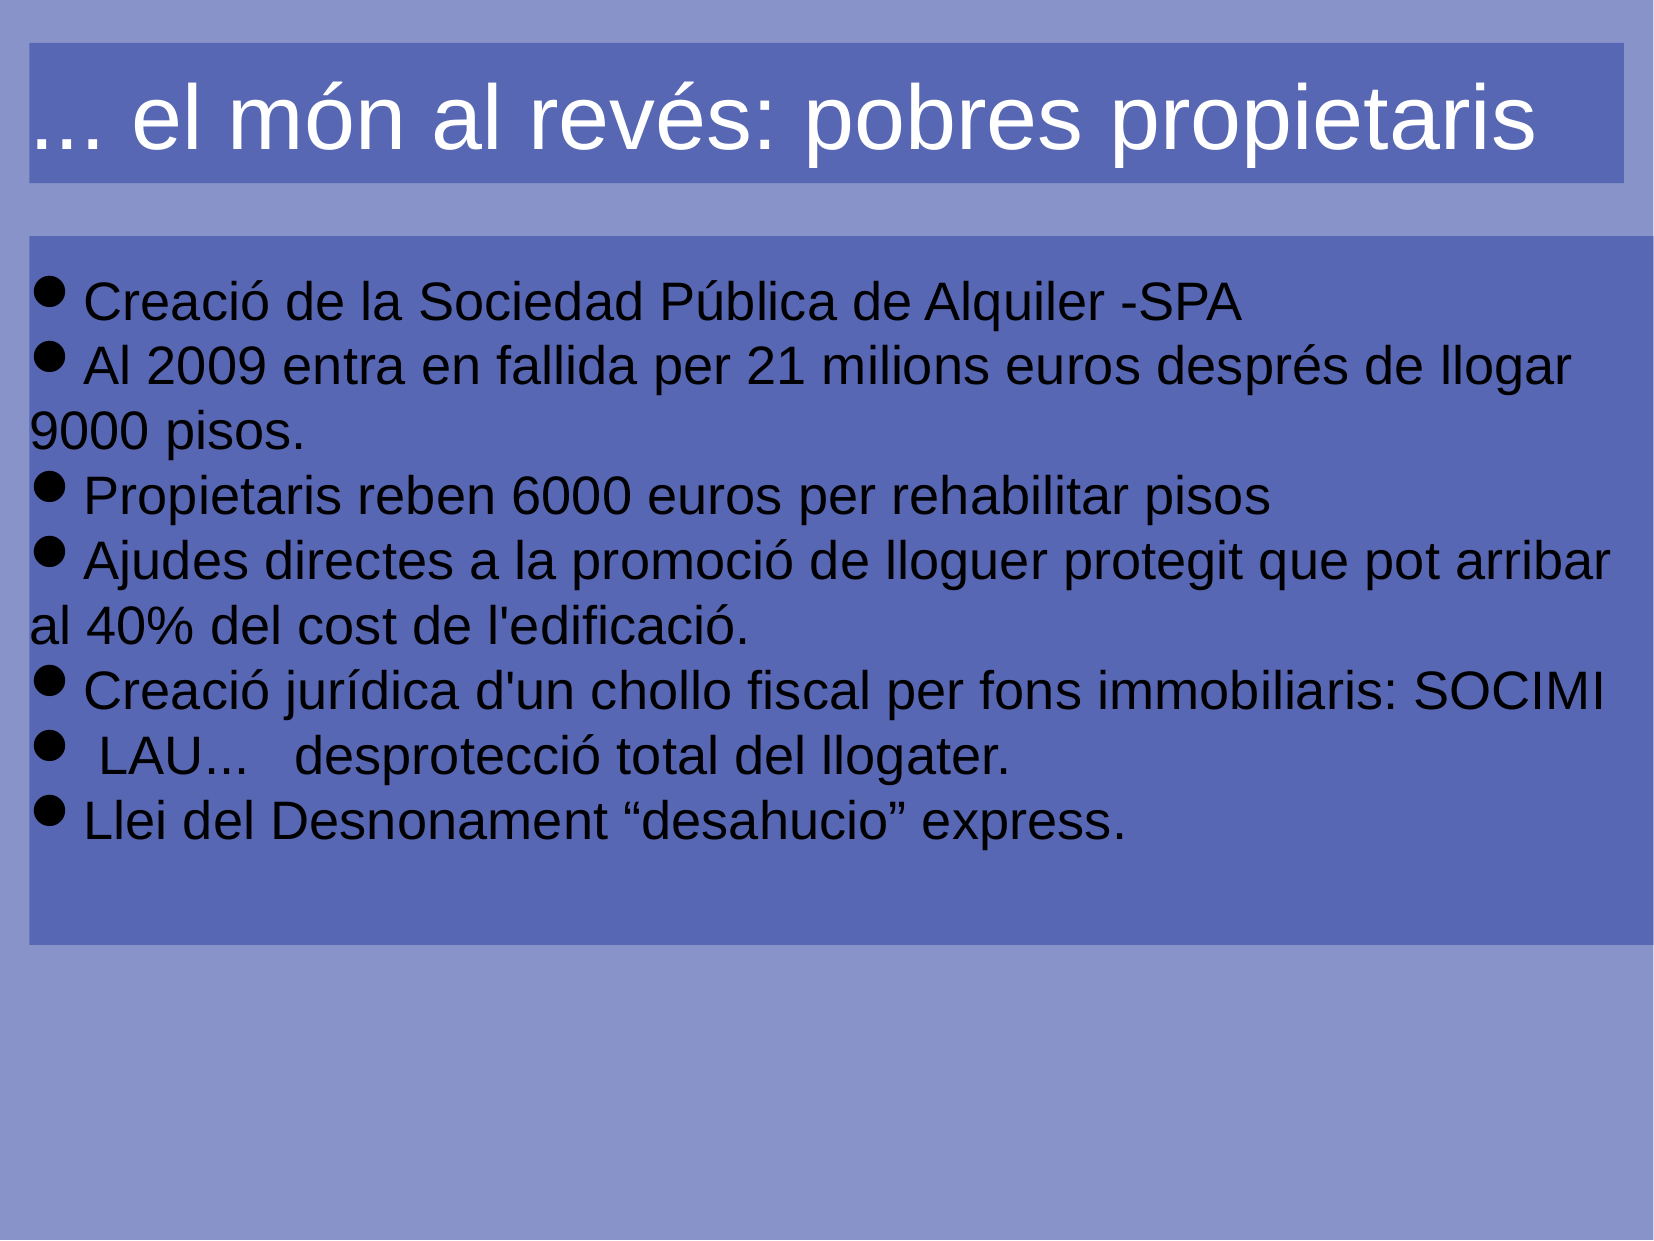

# ... el món al revés: pobres propietaris
Creació de la Sociedad Pública de Alquiler -SPA
Al 2009 entra en fallida per 21 milions euros després de llogar 9000 pisos.
Propietaris reben 6000 euros per rehabilitar pisos
Ajudes directes a la promoció de lloguer protegit que pot arribar al 40% del cost de l'edificació.
Creació jurídica d'un chollo fiscal per fons immobiliaris: SOCIMI
 LAU... desprotecció total del llogater.
Llei del Desnonament “desahucio” express.